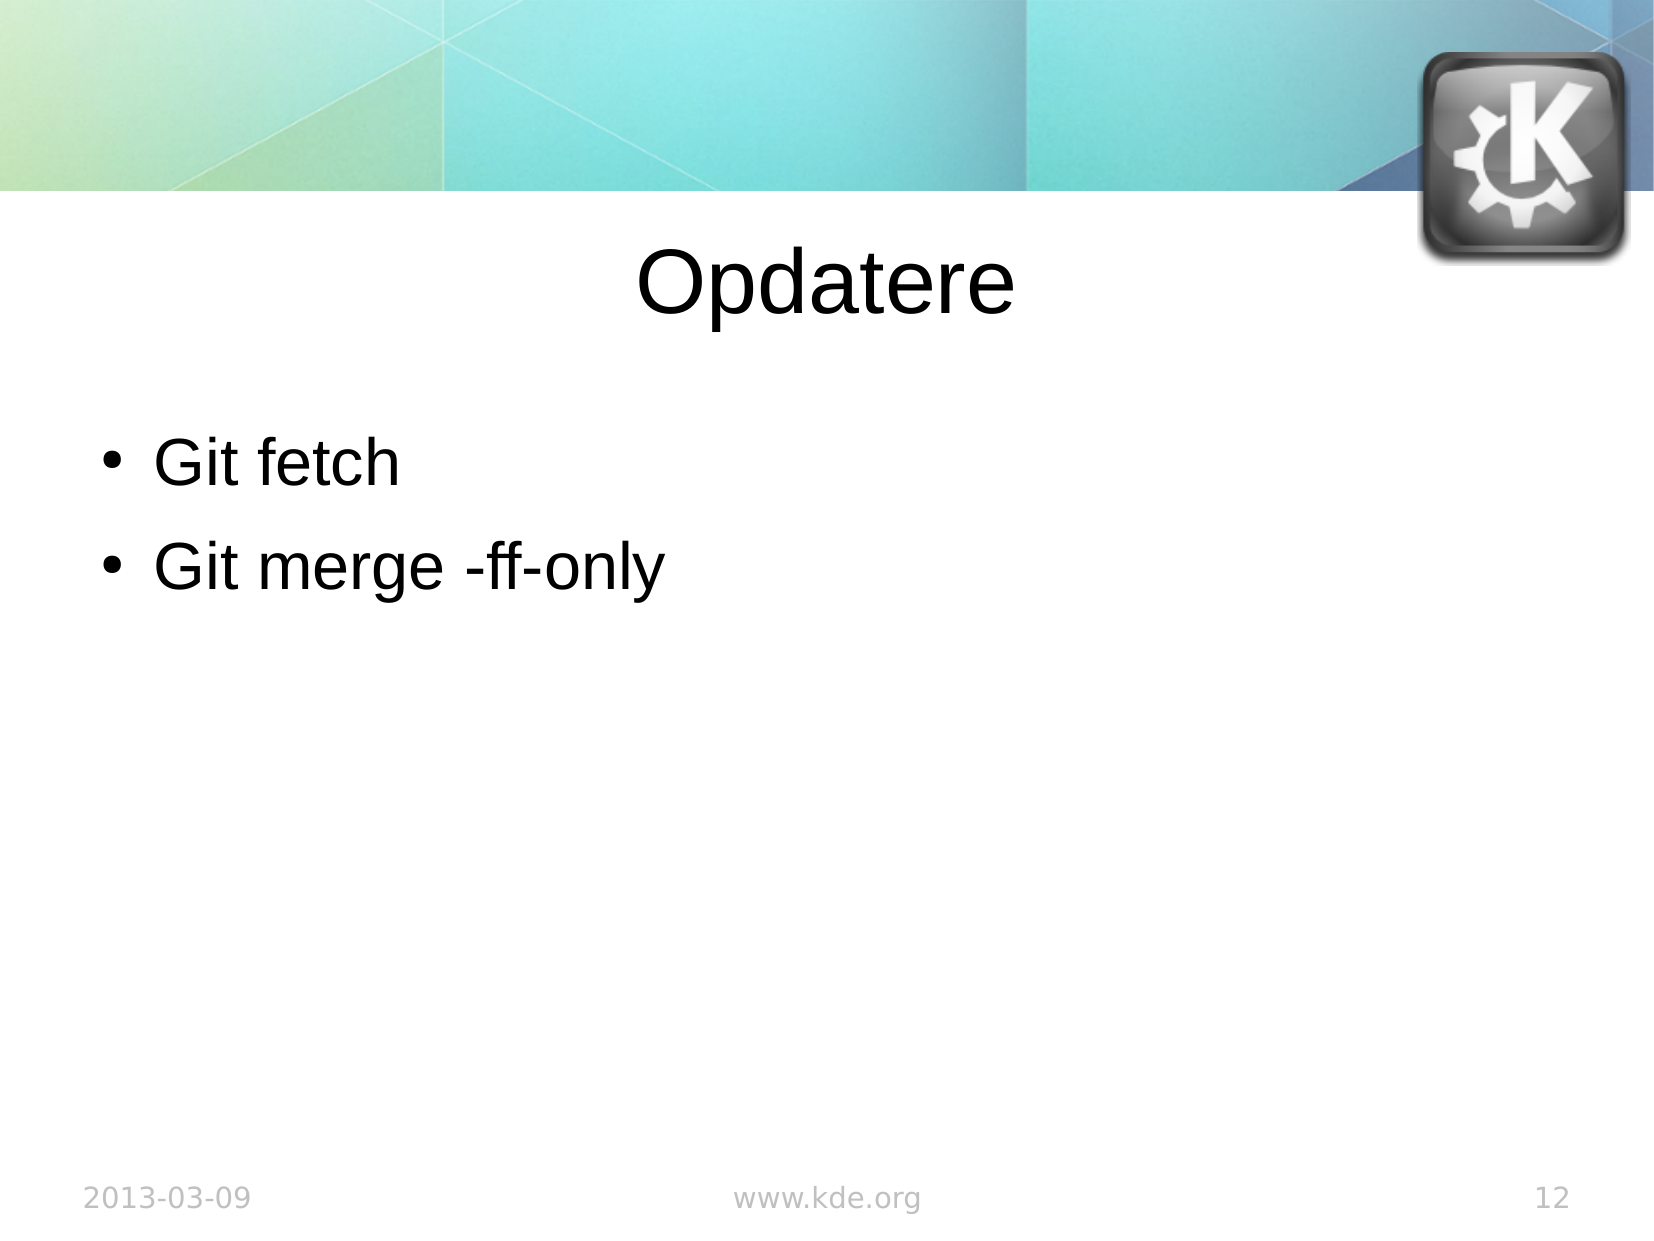

# Opdatere
Git fetch
Git merge -ff-only
2013-03-09
www.kde.org
12